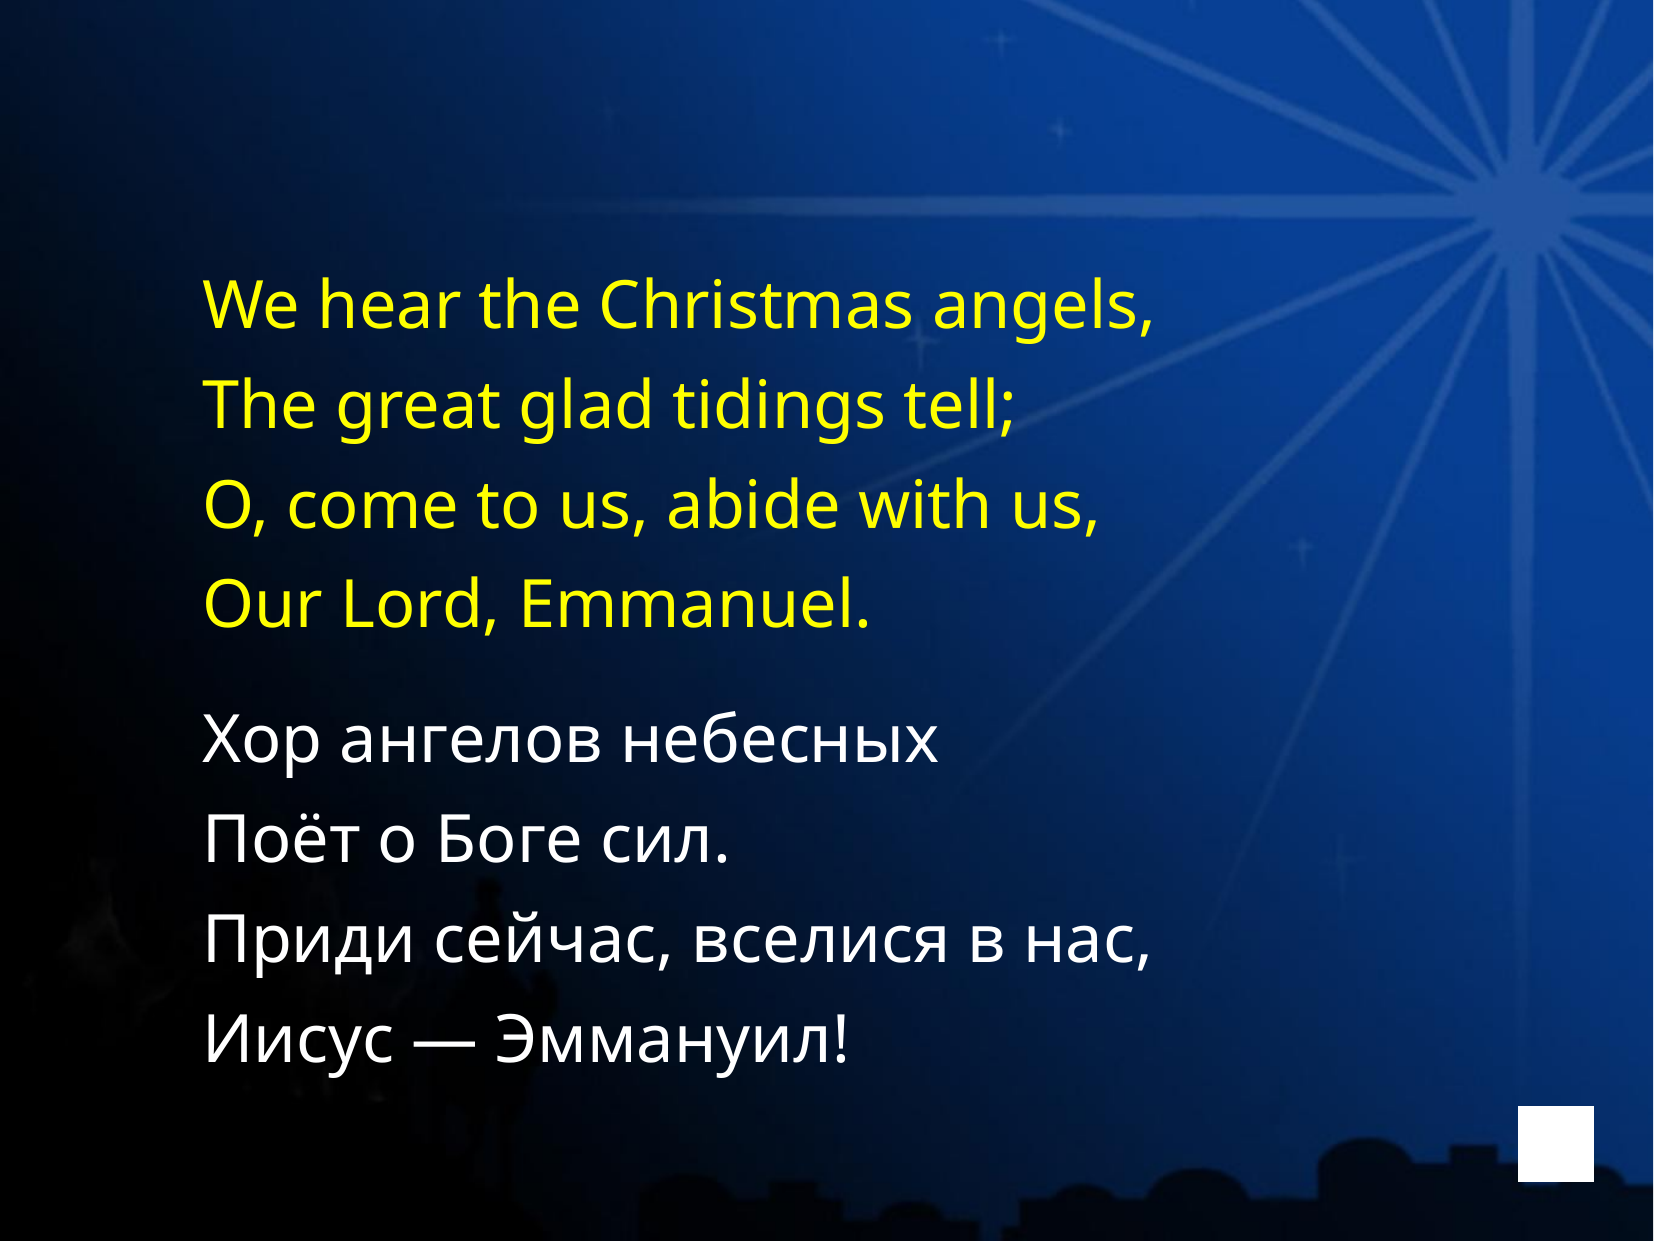

We hear the Christmas angels,
	The great glad tidings tell;
	O, come to us, abide with us,
	Our Lord, Emmanuel.
	Хор ангелов небесных
	Поёт о Боге сил.
	Приди сейчас, вселися в нас,
	Иисус — Эммануил!